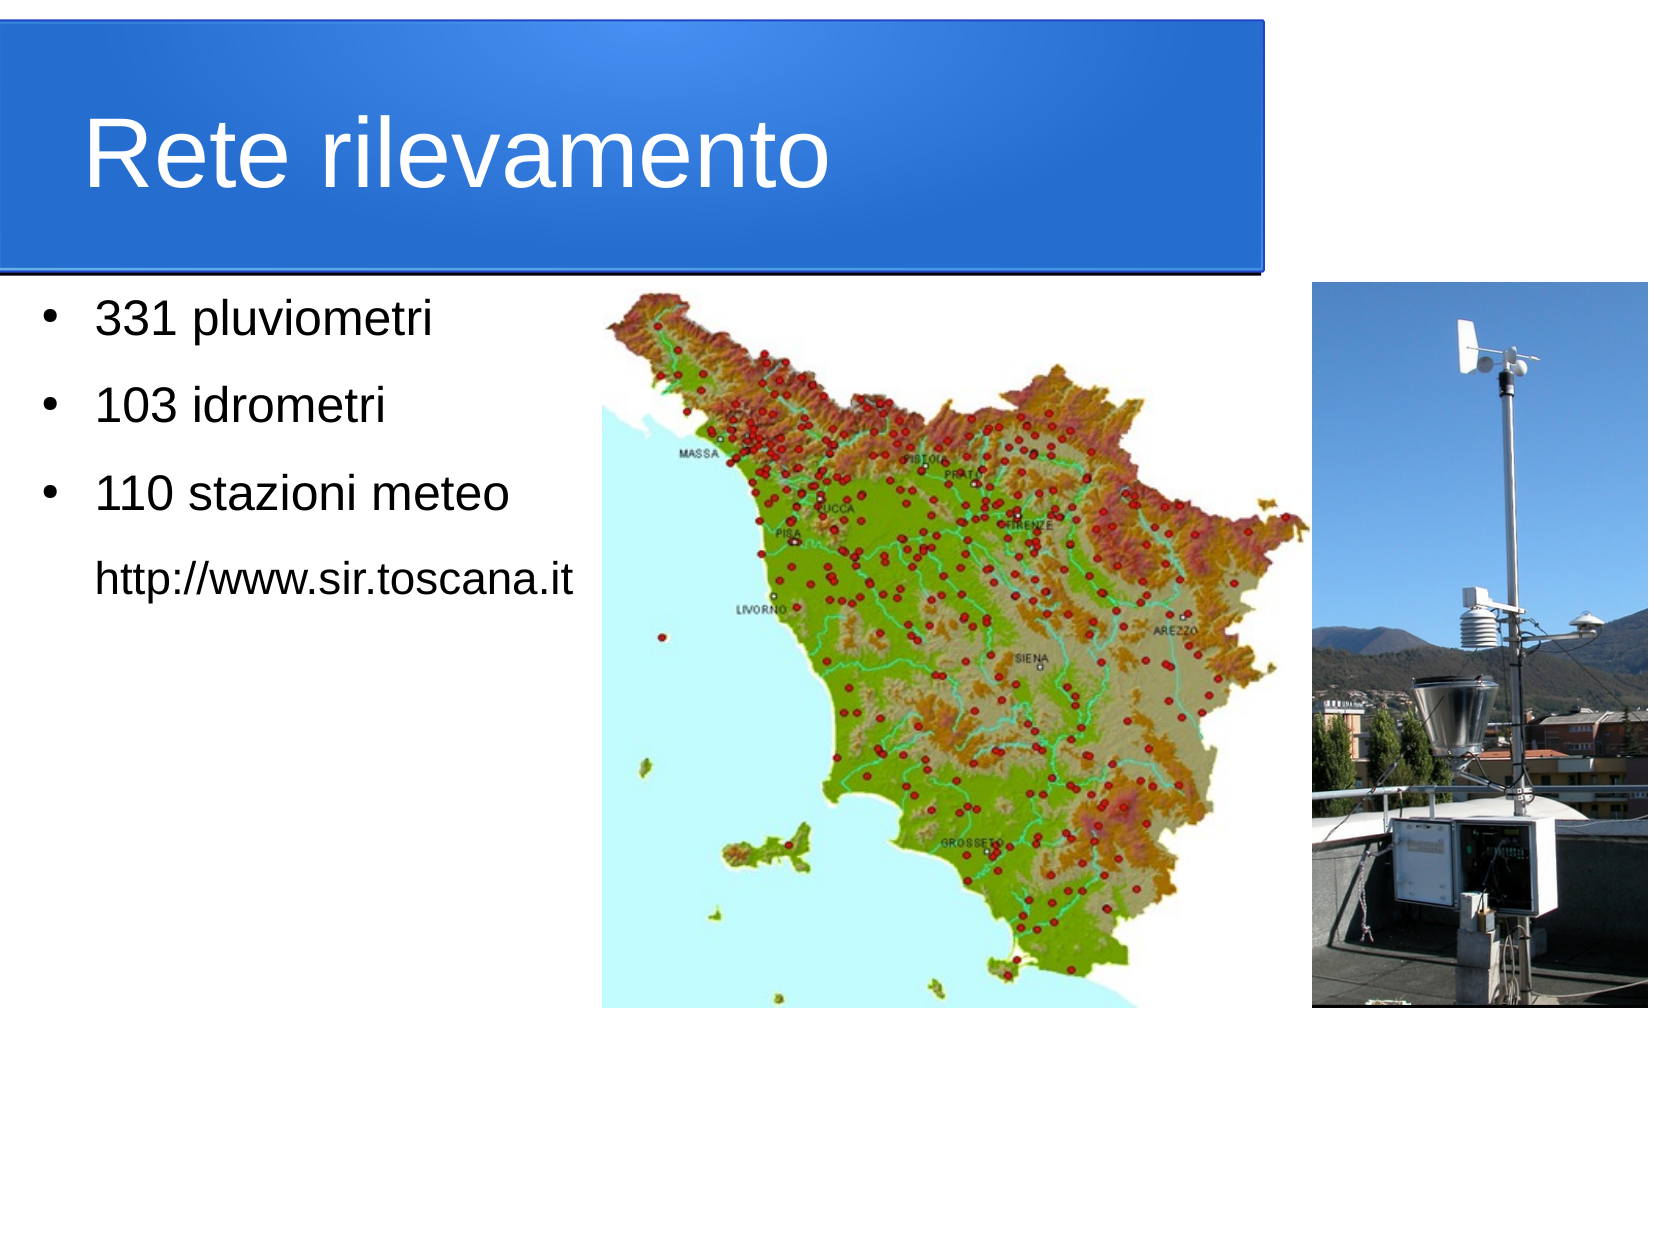

# Rete rilevamento
331 pluviometri
103 idrometri
110 stazioni meteo
http://www.sir.toscana.it